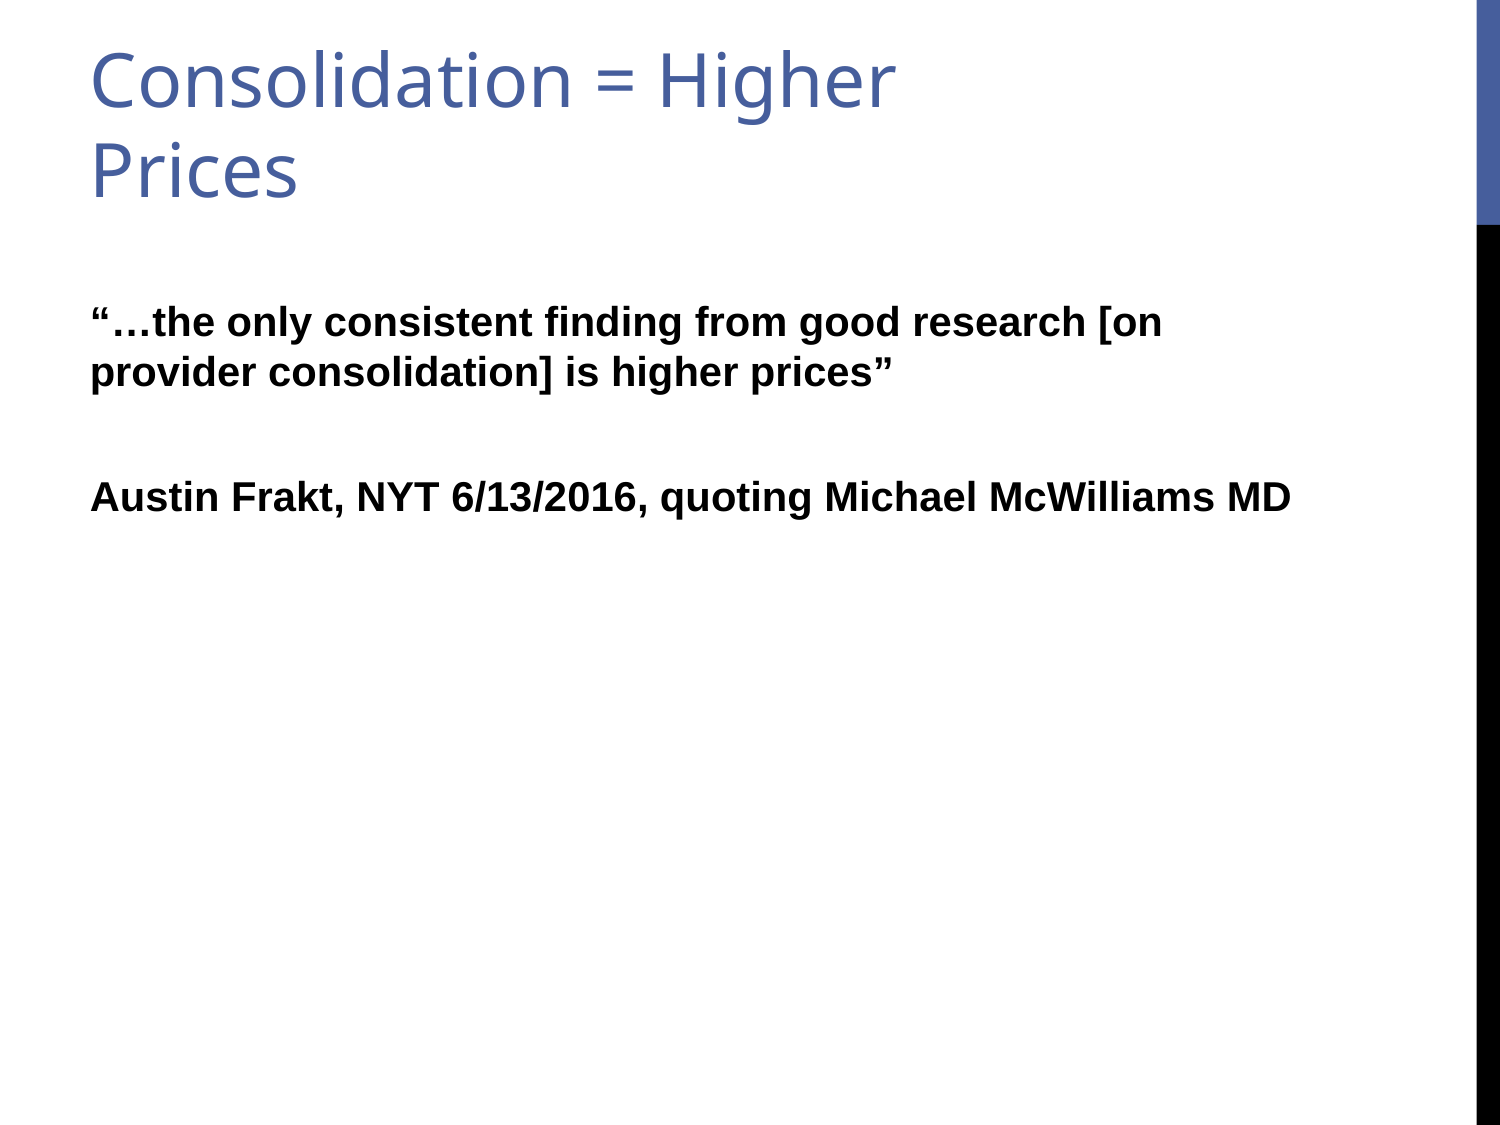

# Consolidation = Higher Prices
“…the only consistent finding from good research [on provider consolidation] is higher prices”
Austin Frakt, NYT 6/13/2016, quoting Michael McWilliams MD